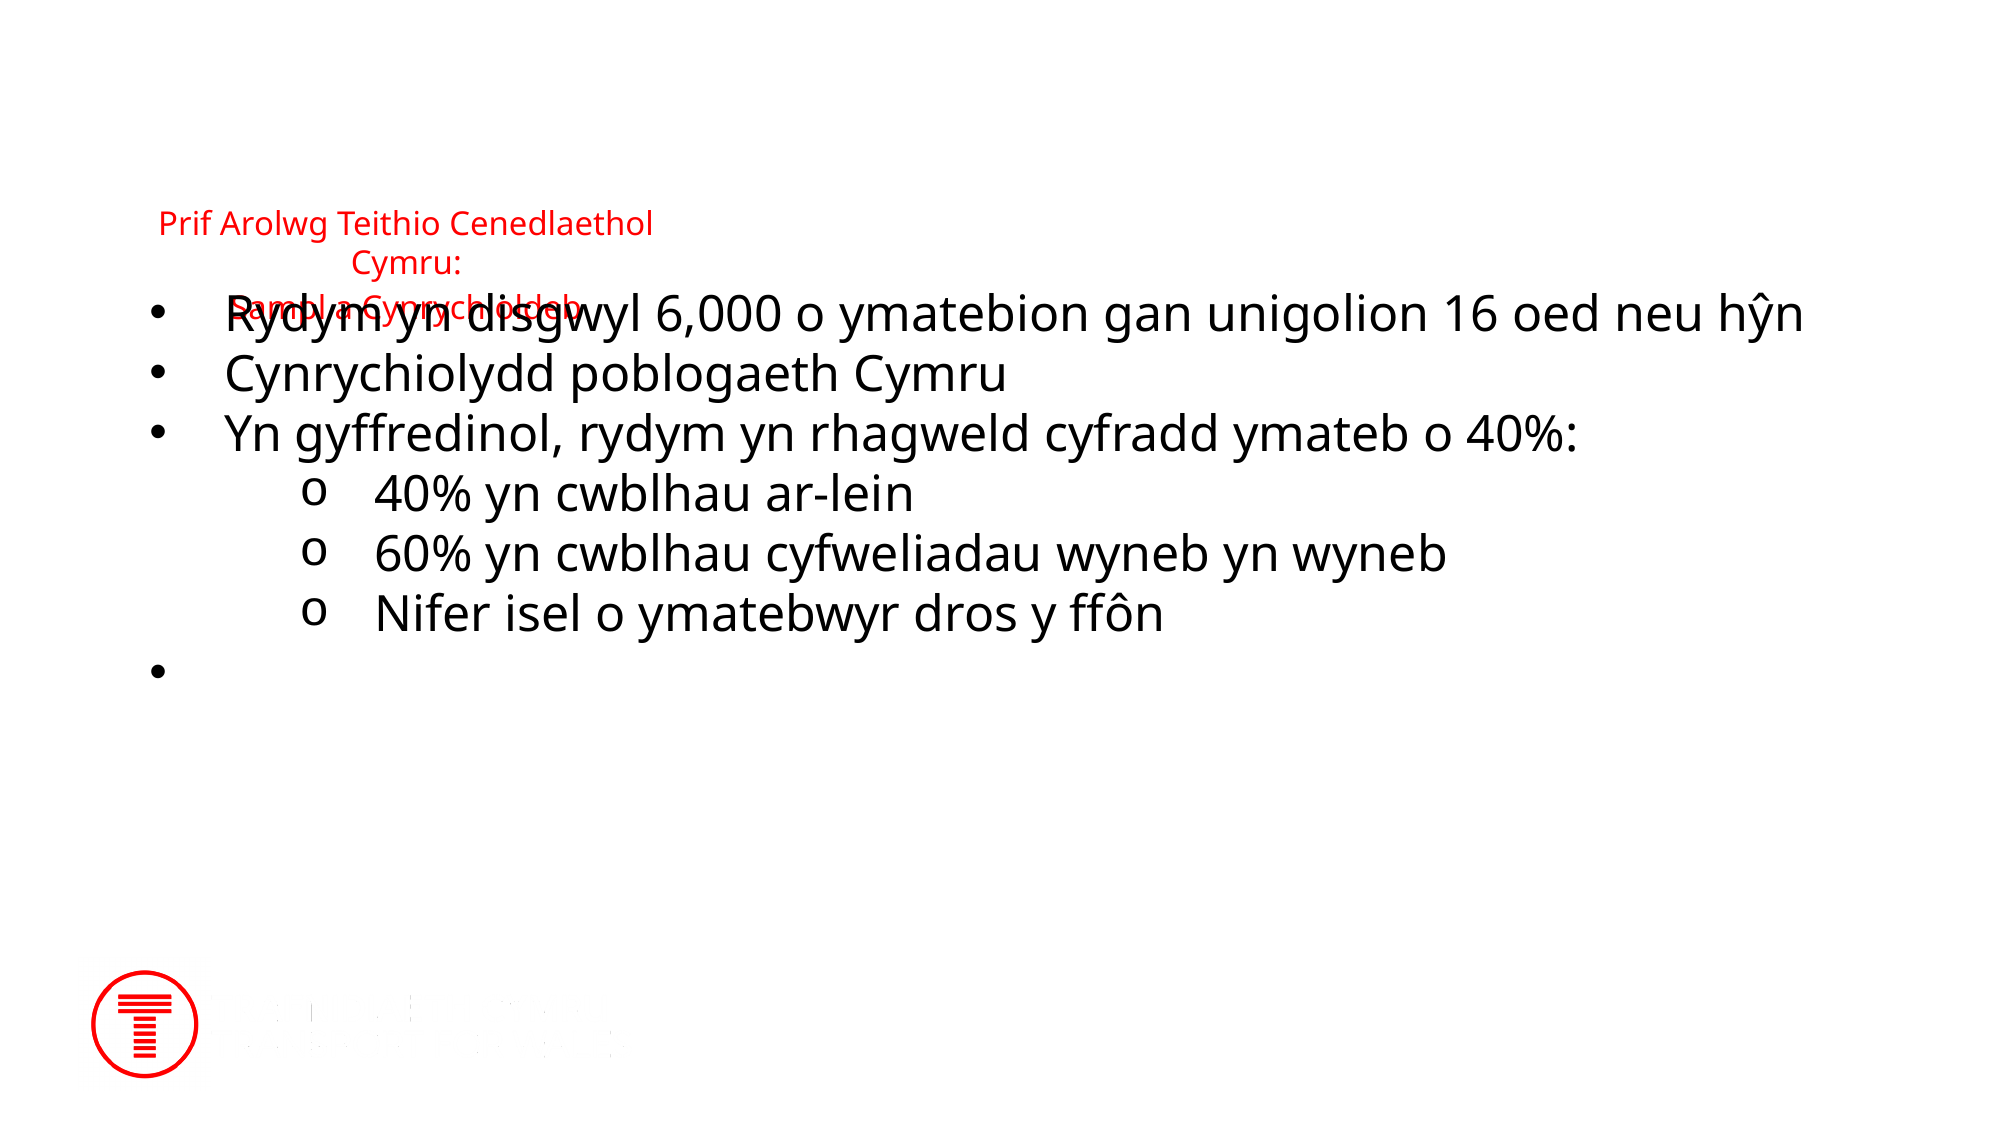

# Prif Arolwg Teithio Cenedlaethol Cymru:
Sampl a Cynrychioldeb
Rydym yn disgwyl 6,000 o ymatebion gan unigolion 16 oed neu hŷn
Cynrychiolydd poblogaeth Cymru
Yn gyffredinol, rydym yn rhagweld cyfradd ymateb o 40%:
40% yn cwblhau ar-lein
60% yn cwblhau cyfweliadau wyneb yn wyneb
Nifer isel o ymatebwyr dros y ffôn